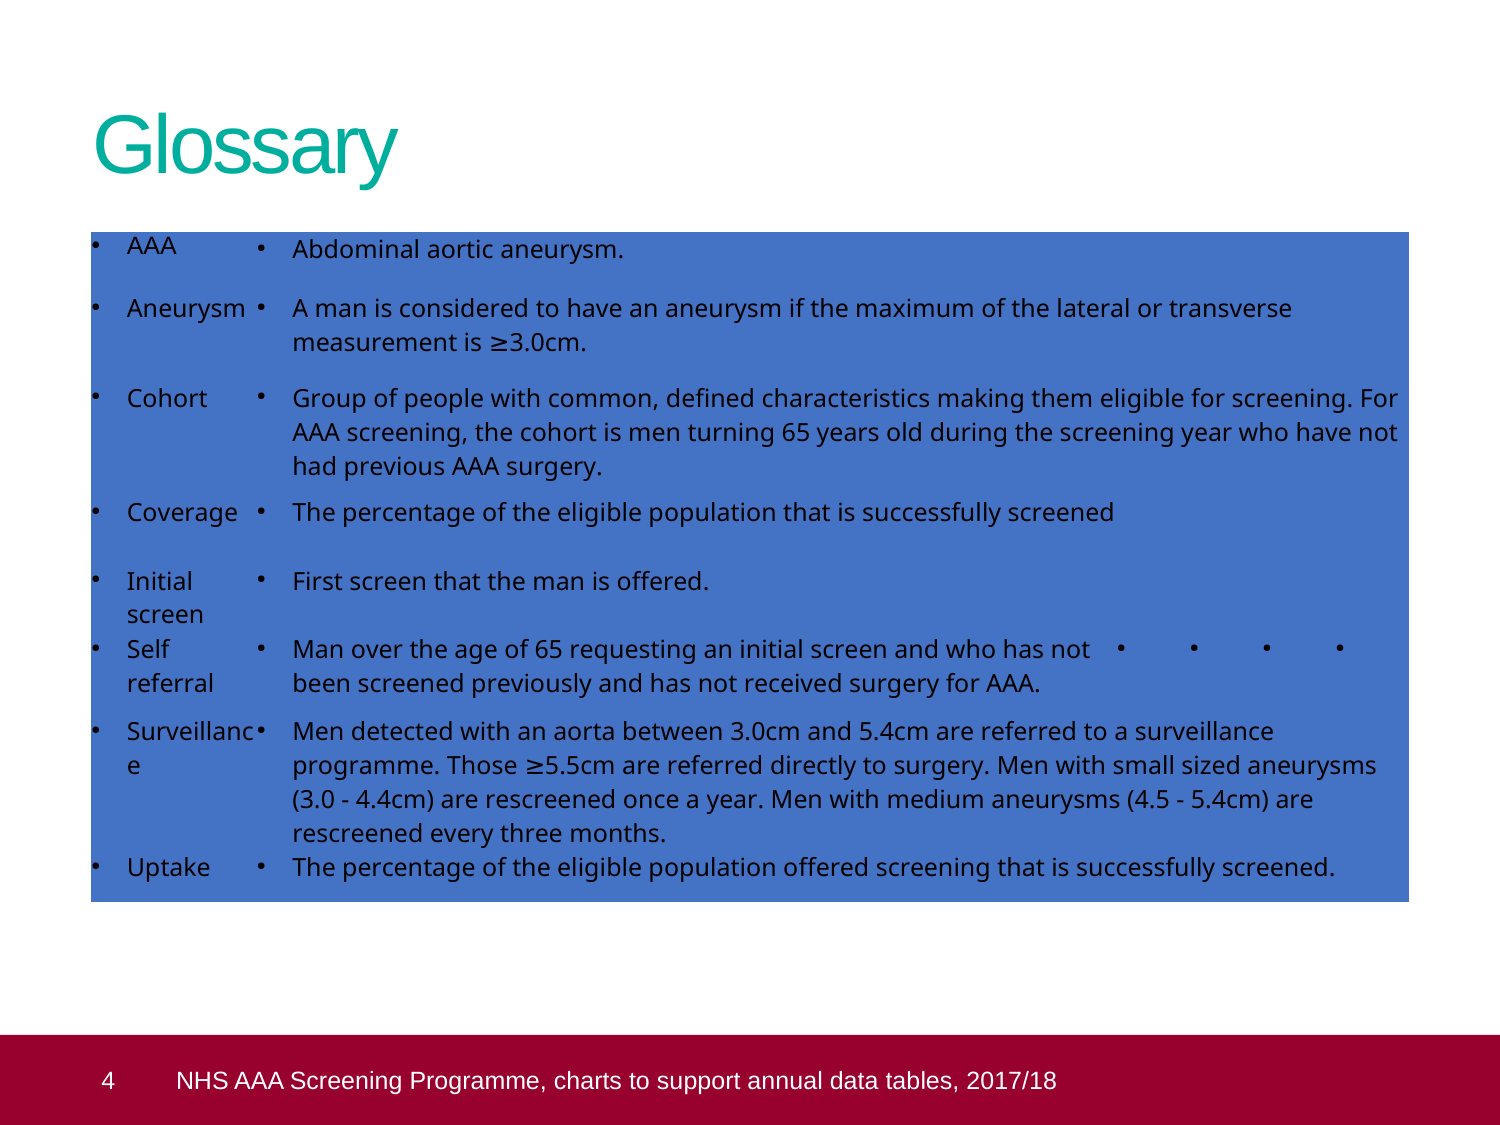

# Glossary
| AAA | Abdominal aortic aneurysm. | | | | |
| --- | --- | --- | --- | --- | --- |
| Aneurysm | A man is considered to have an aneurysm if the maximum of the lateral or transverse measurement is ≥3.0cm. | | | | |
| Cohort | Group of people with common, defined characteristics making them eligible for screening. For AAA screening, the cohort is men turning 65 years old during the screening year who have not had previous AAA surgery. | | | | |
| Coverage | The percentage of the eligible population that is successfully screened | | | | |
| Initial screen | First screen that the man is offered. | | | | |
| Self referral | Man over the age of 65 requesting an initial screen and who has not been screened previously and has not received surgery for AAA. | | | | |
| Surveillance | Men detected with an aorta between 3.0cm and 5.4cm are referred to a surveillance programme. Those ≥5.5cm are referred directly to surgery. Men with small sized aneurysms (3.0 - 4.4cm) are rescreened once a year. Men with medium aneurysms (4.5 - 5.4cm) are rescreened every three months. | | | | |
| Uptake | The percentage of the eligible population offered screening that is successfully screened. | | | | |
 4
NHS AAA Screening Programme, charts to support annual data tables, 2017/18